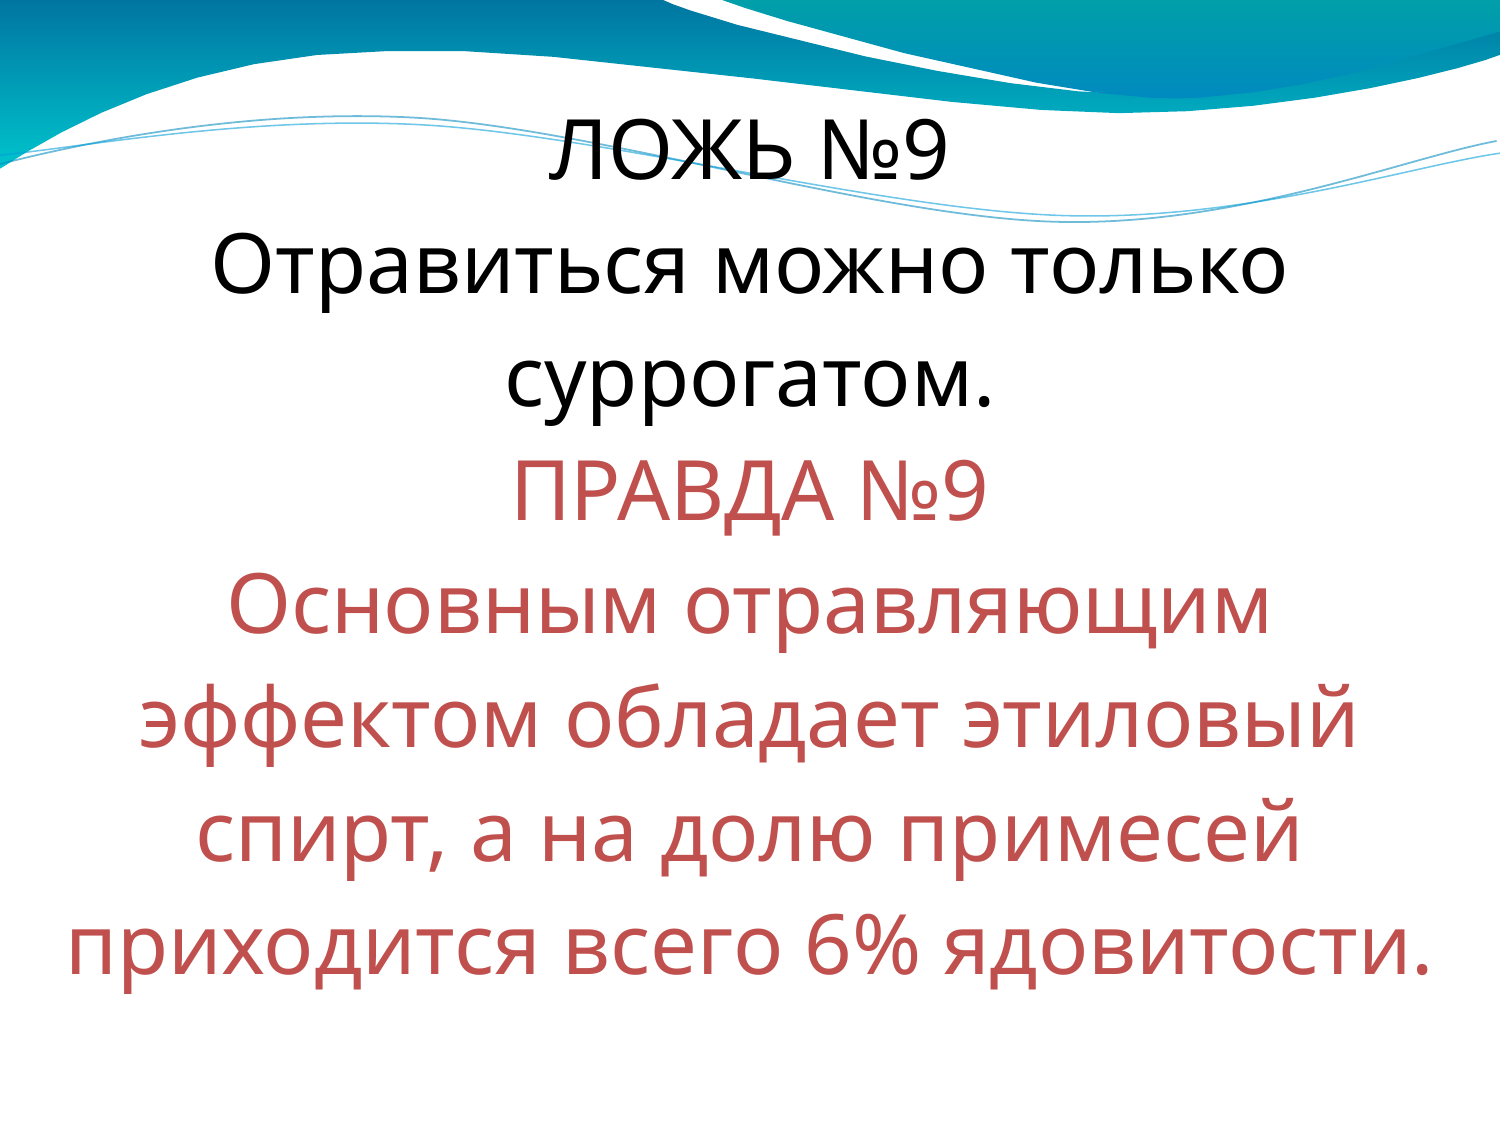

ЛОЖЬ №9
Отравиться можно только суррогатом.
ПРАВДА №9
Основным отравляющим эффектом обладает этиловый спирт, а на долю примесей приходится всего 6% ядовитости.